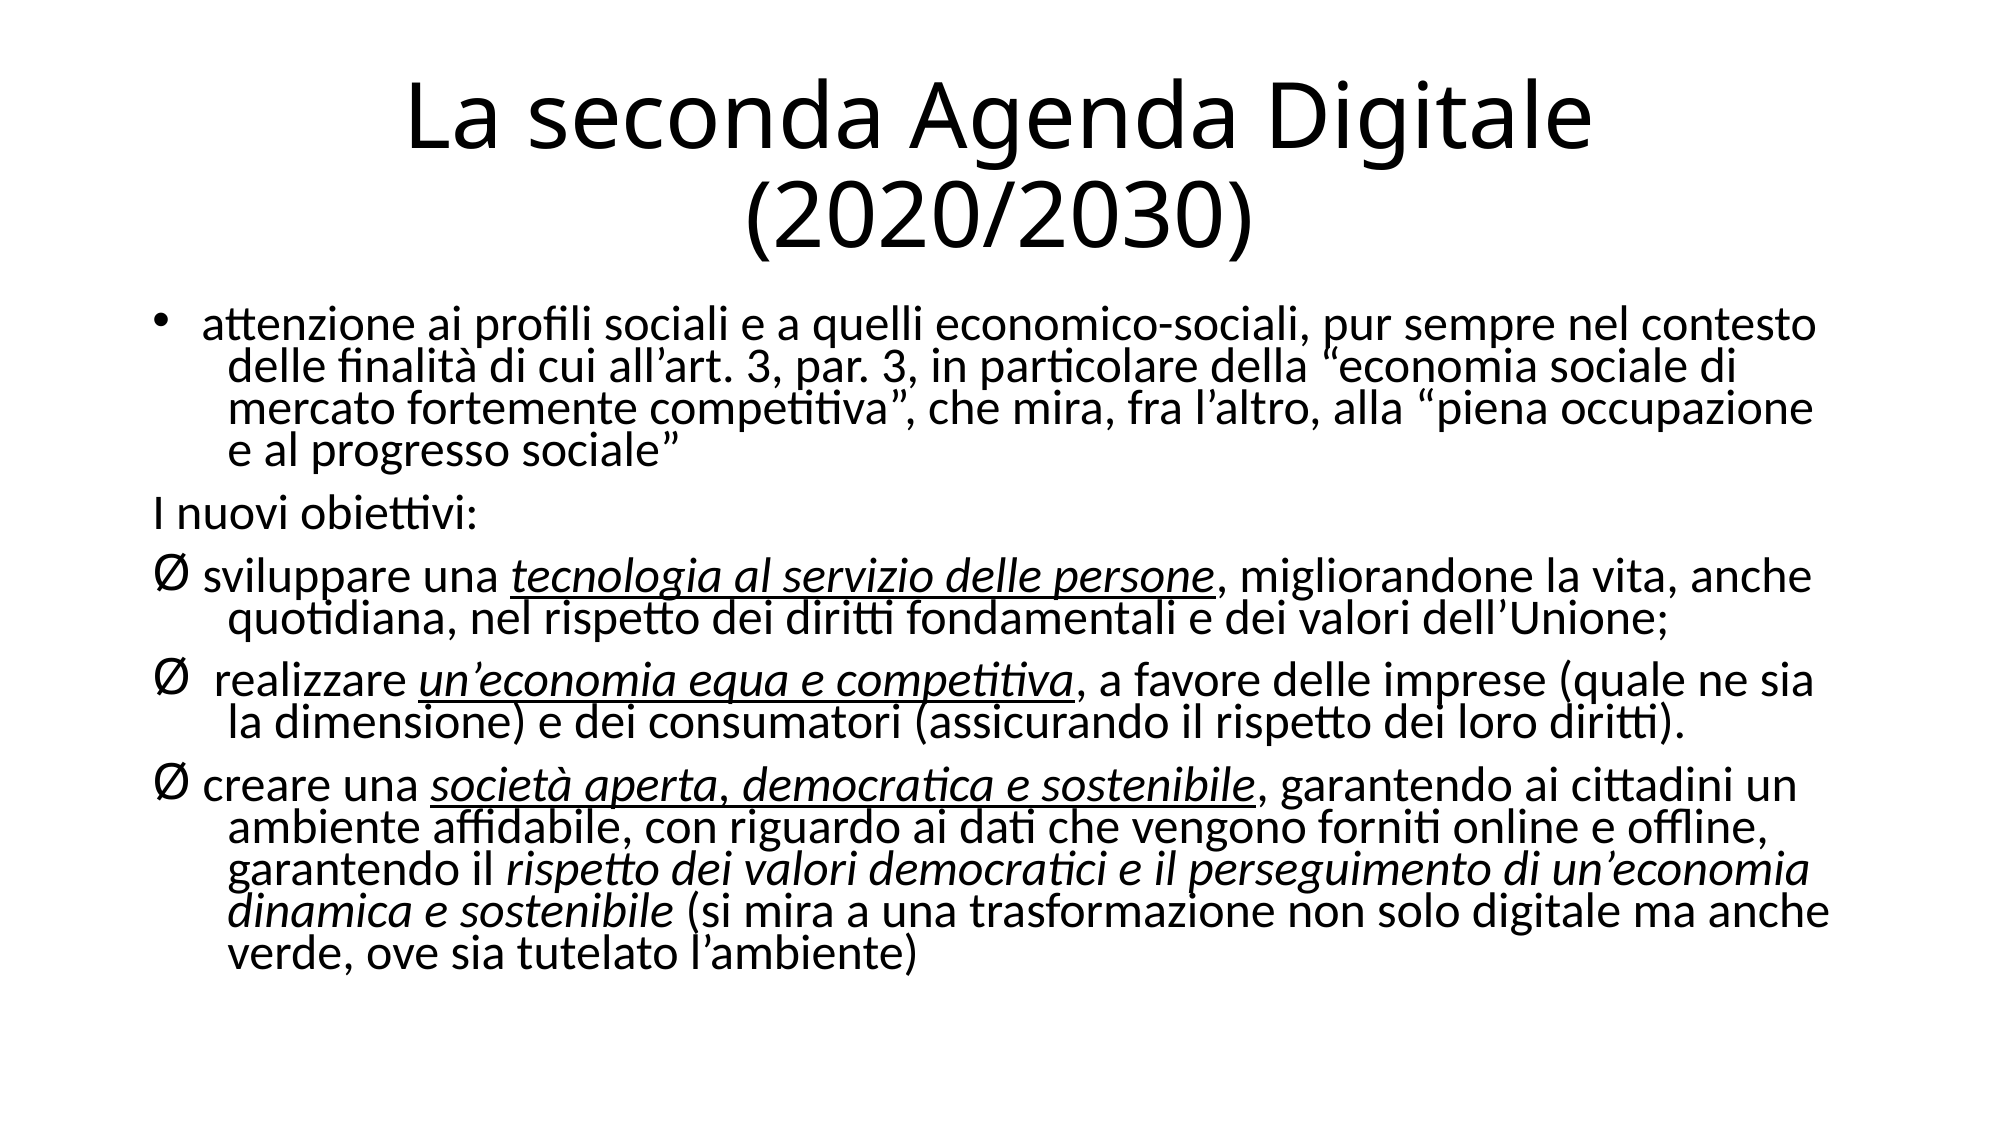

# La seconda Agenda Digitale (2020/2030)
 attenzione ai profili sociali e a quelli economico-sociali, pur sempre nel contesto delle finalità di cui all’art. 3, par. 3, in particolare della “economia sociale di mercato fortemente competitiva”, che mira, fra l’altro, alla “piena occupazione e al progresso sociale”
I nuovi obiettivi:
 sviluppare una tecnologia al servizio delle persone, migliorandone la vita, anche quotidiana, nel rispetto dei diritti fondamentali e dei valori dell’Unione;
 realizzare un’economia equa e competitiva, a favore delle imprese (quale ne sia la dimensione) e dei consumatori (assicurando il rispetto dei loro diritti).
 creare una società aperta, democratica e sostenibile, garantendo ai cittadini un ambiente affidabile, con riguardo ai dati che vengono forniti online e offline, garantendo il rispetto dei valori democratici e il perseguimento di un’economia dinamica e sostenibile (si mira a una trasformazione non solo digitale ma anche verde, ove sia tutelato l’ambiente)